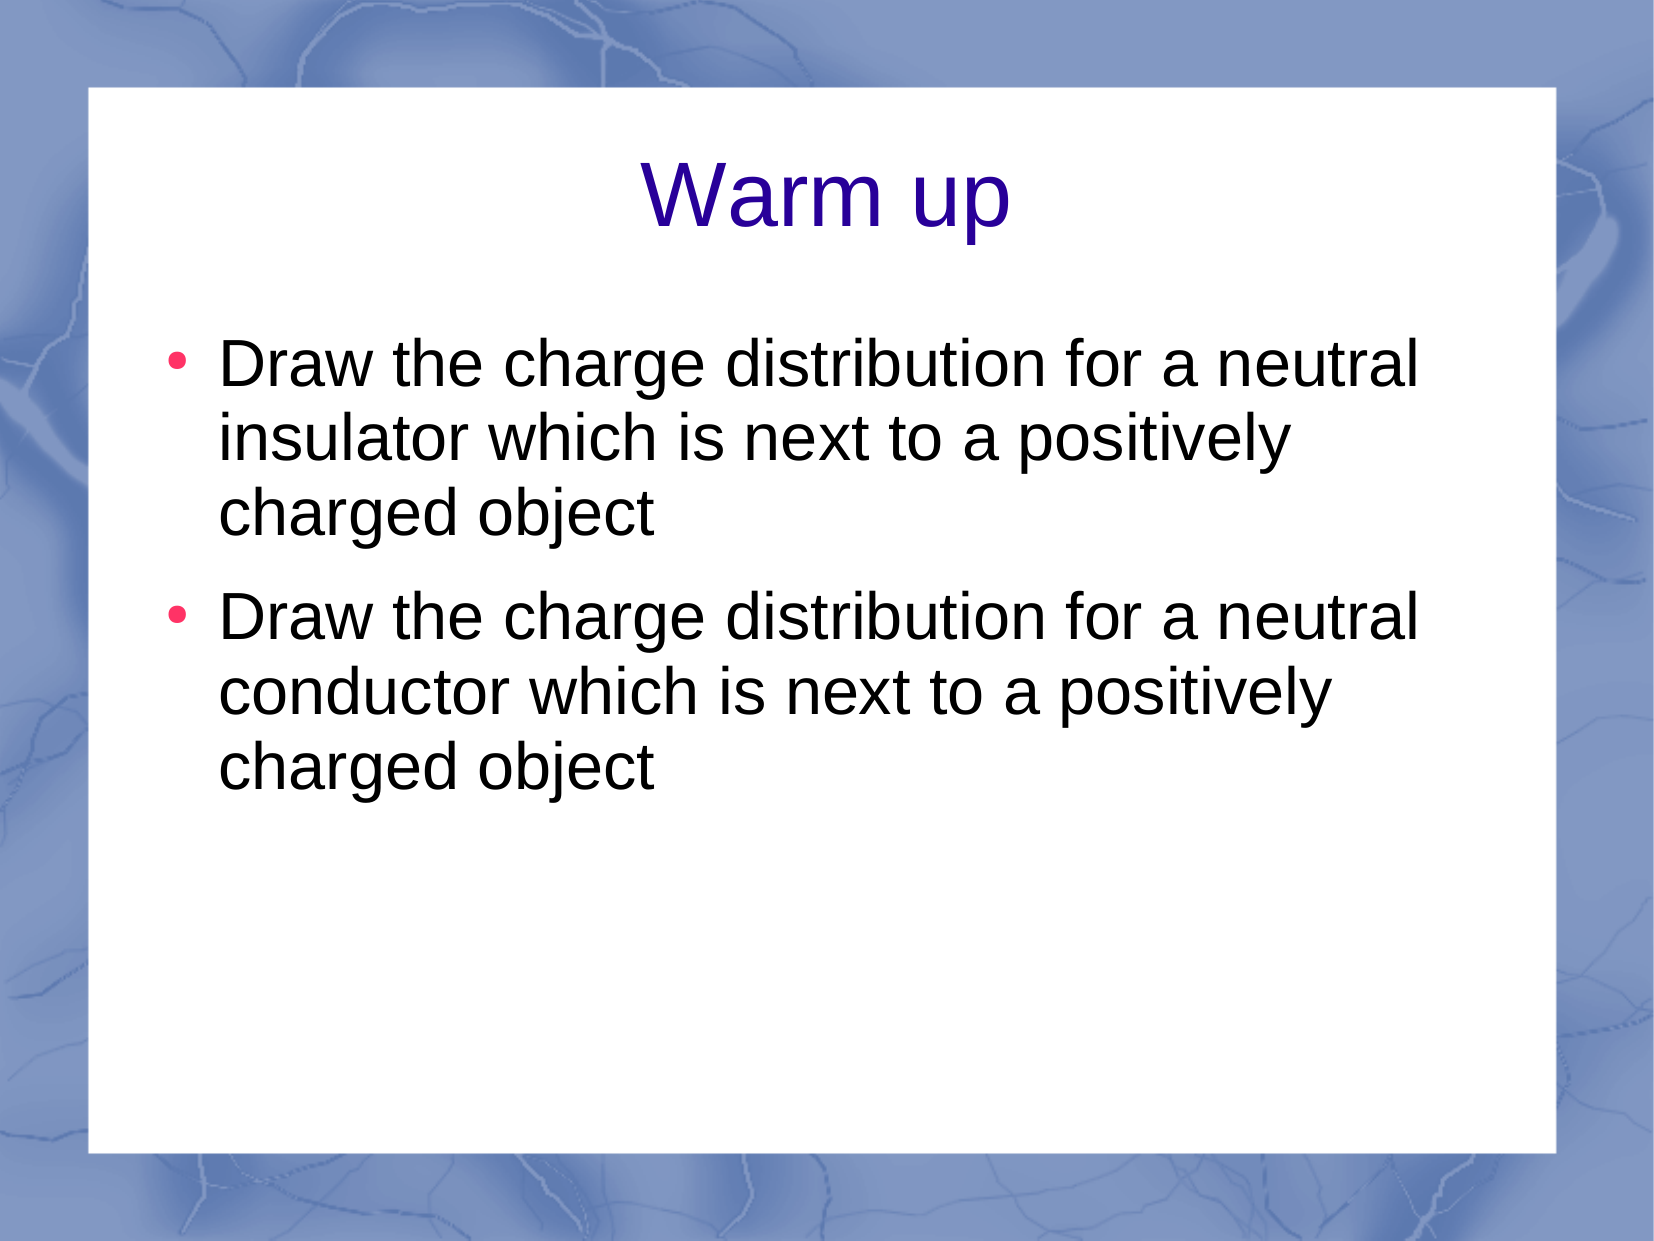

# Warm up
Draw the charge distribution for a neutral insulator which is next to a positively charged object
Draw the charge distribution for a neutral conductor which is next to a positively charged object